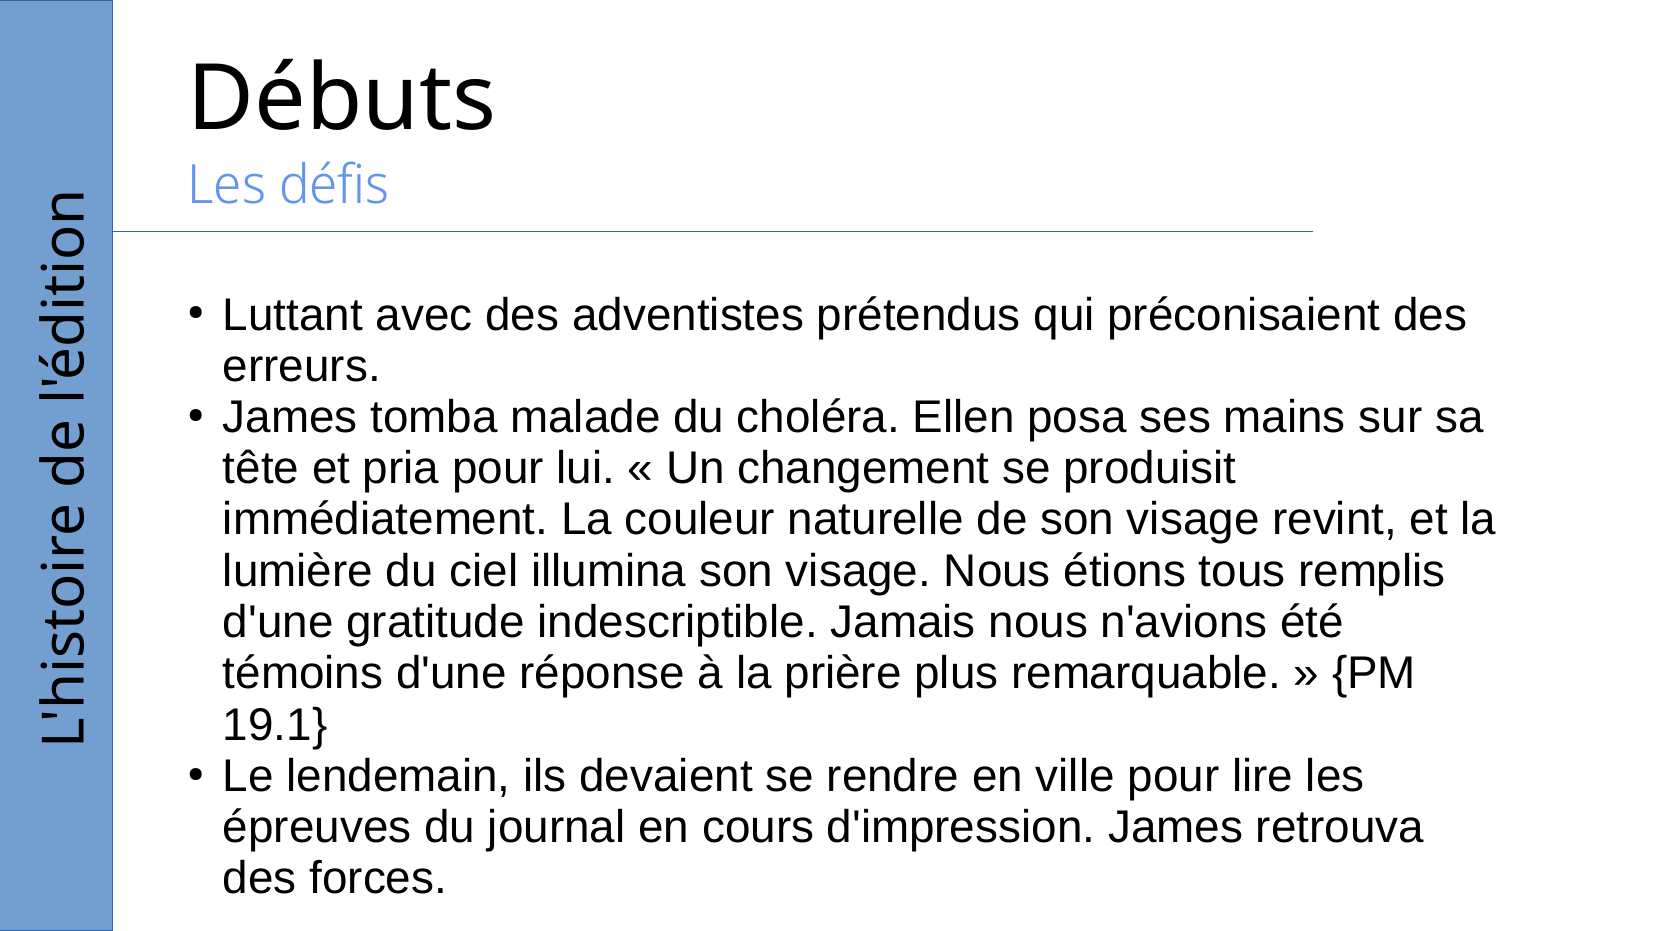

Débuts
Les défis
# Luttant avec des adventistes prétendus qui préconisaient des erreurs.
James tomba malade du choléra. Ellen posa ses mains sur sa tête et pria pour lui. « Un changement se produisit immédiatement. La couleur naturelle de son visage revint, et la lumière du ciel illumina son visage. Nous étions tous remplis d'une gratitude indescriptible. Jamais nous n'avions été témoins d'une réponse à la prière plus remarquable. » {PM 19.1}
Le lendemain, ils devaient se rendre en ville pour lire les épreuves du journal en cours d'impression. James retrouva des forces.
L'histoire de l'édition